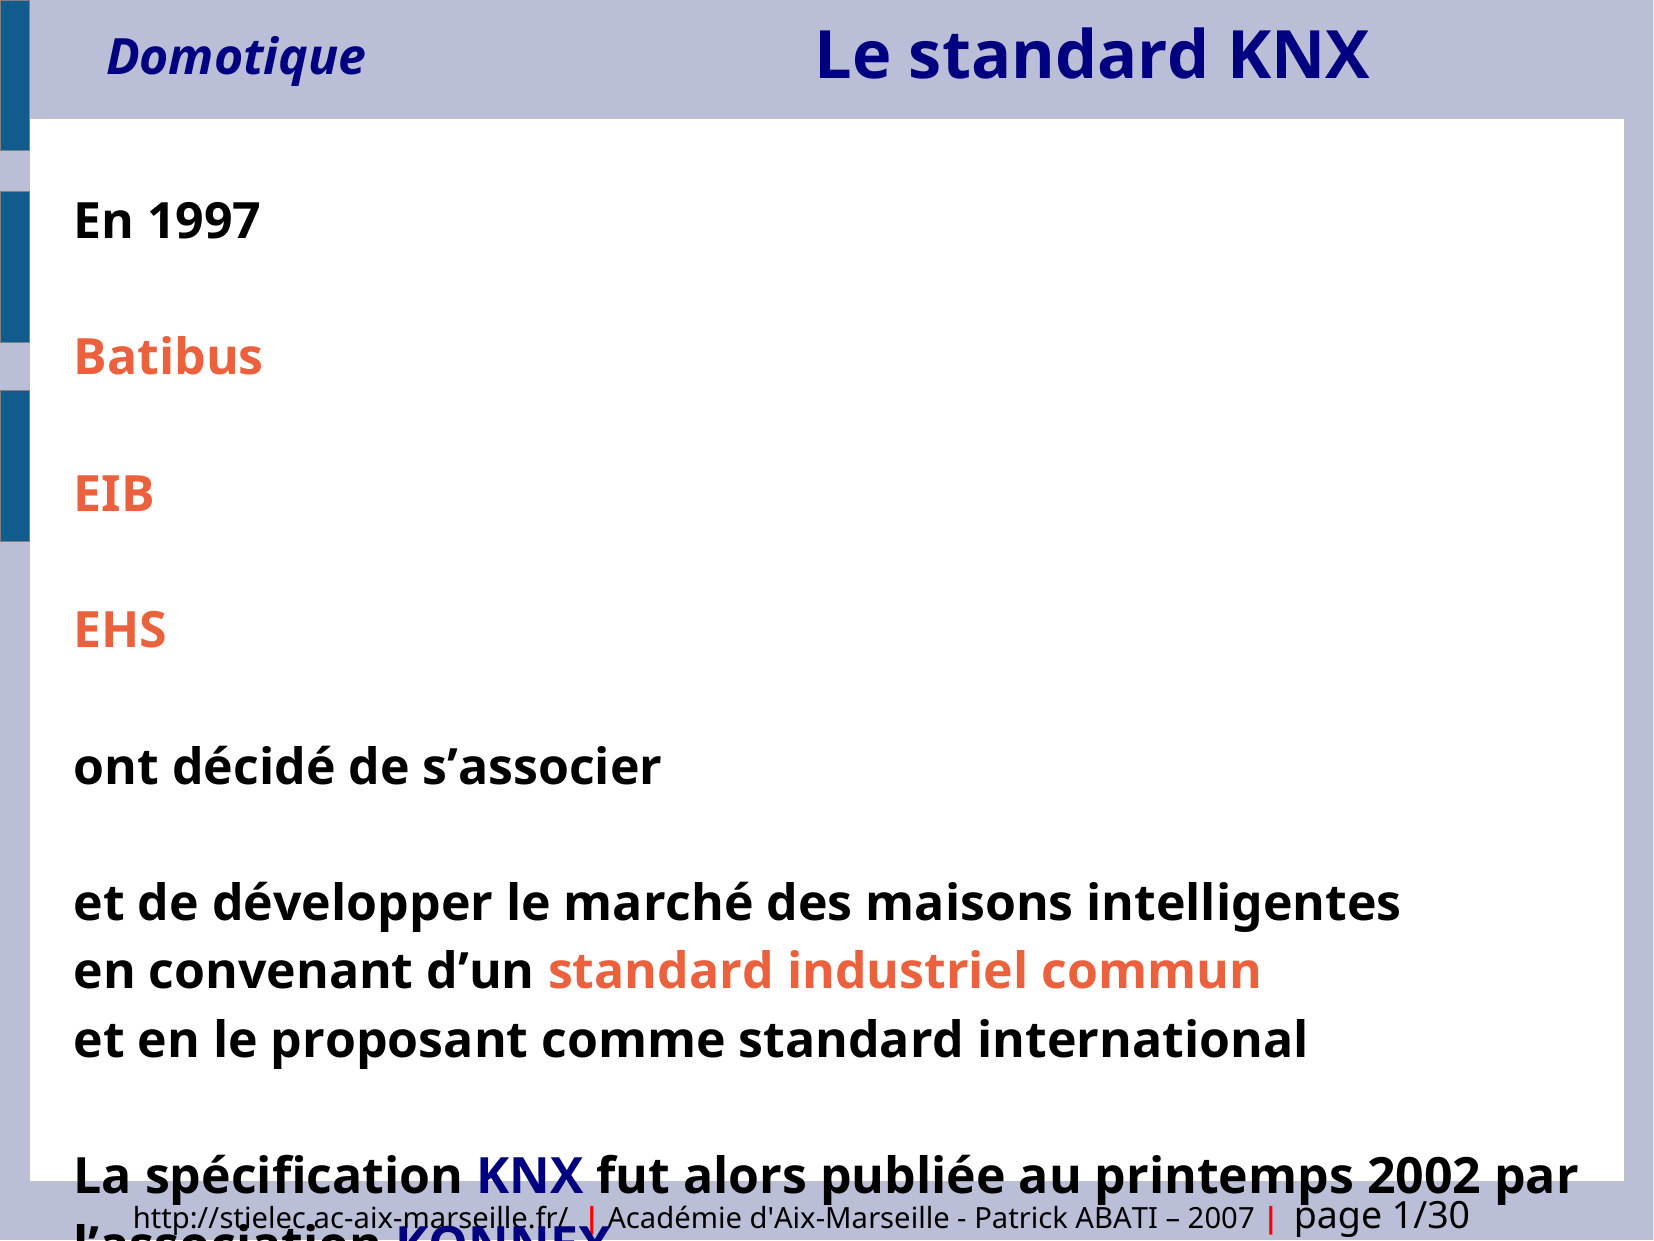

En 1997
Batibus
EIB
EHS
ont décidé de s’associer
et de développer le marché des maisons intelligentes
en convenant d’un standard industriel commun
et en le proposant comme standard international
La spécification KNX fut alors publiée au printemps 2002 par l’association KONNEX